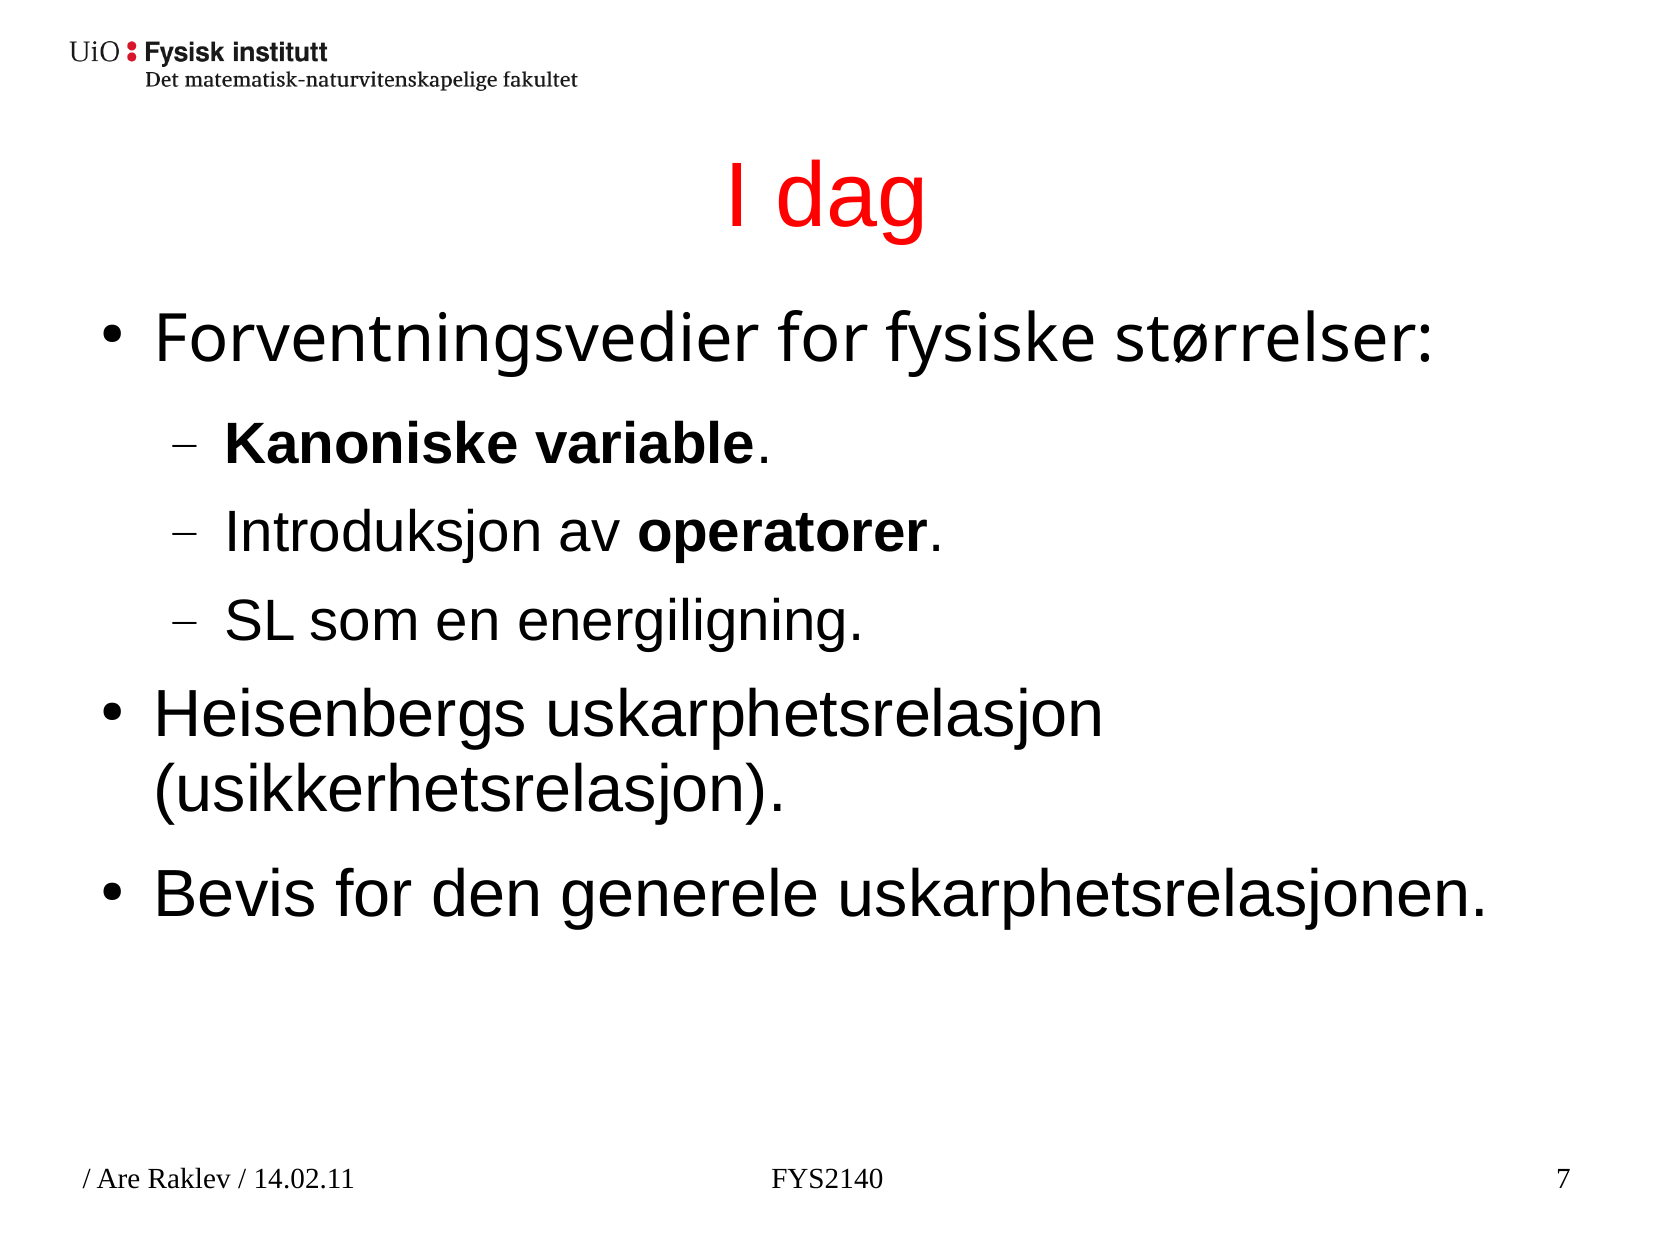

# I dag
Forventningsvedier for fysiske størrelser:
Kanoniske variable.
Introduksjon av operatorer.
SL som en energiligning.
Heisenbergs uskarphetsrelasjon (usikkerhetsrelasjon).
Bevis for den generele uskarphetsrelasjonen.
/ Are Raklev / 14.02.11
FYS2140
7